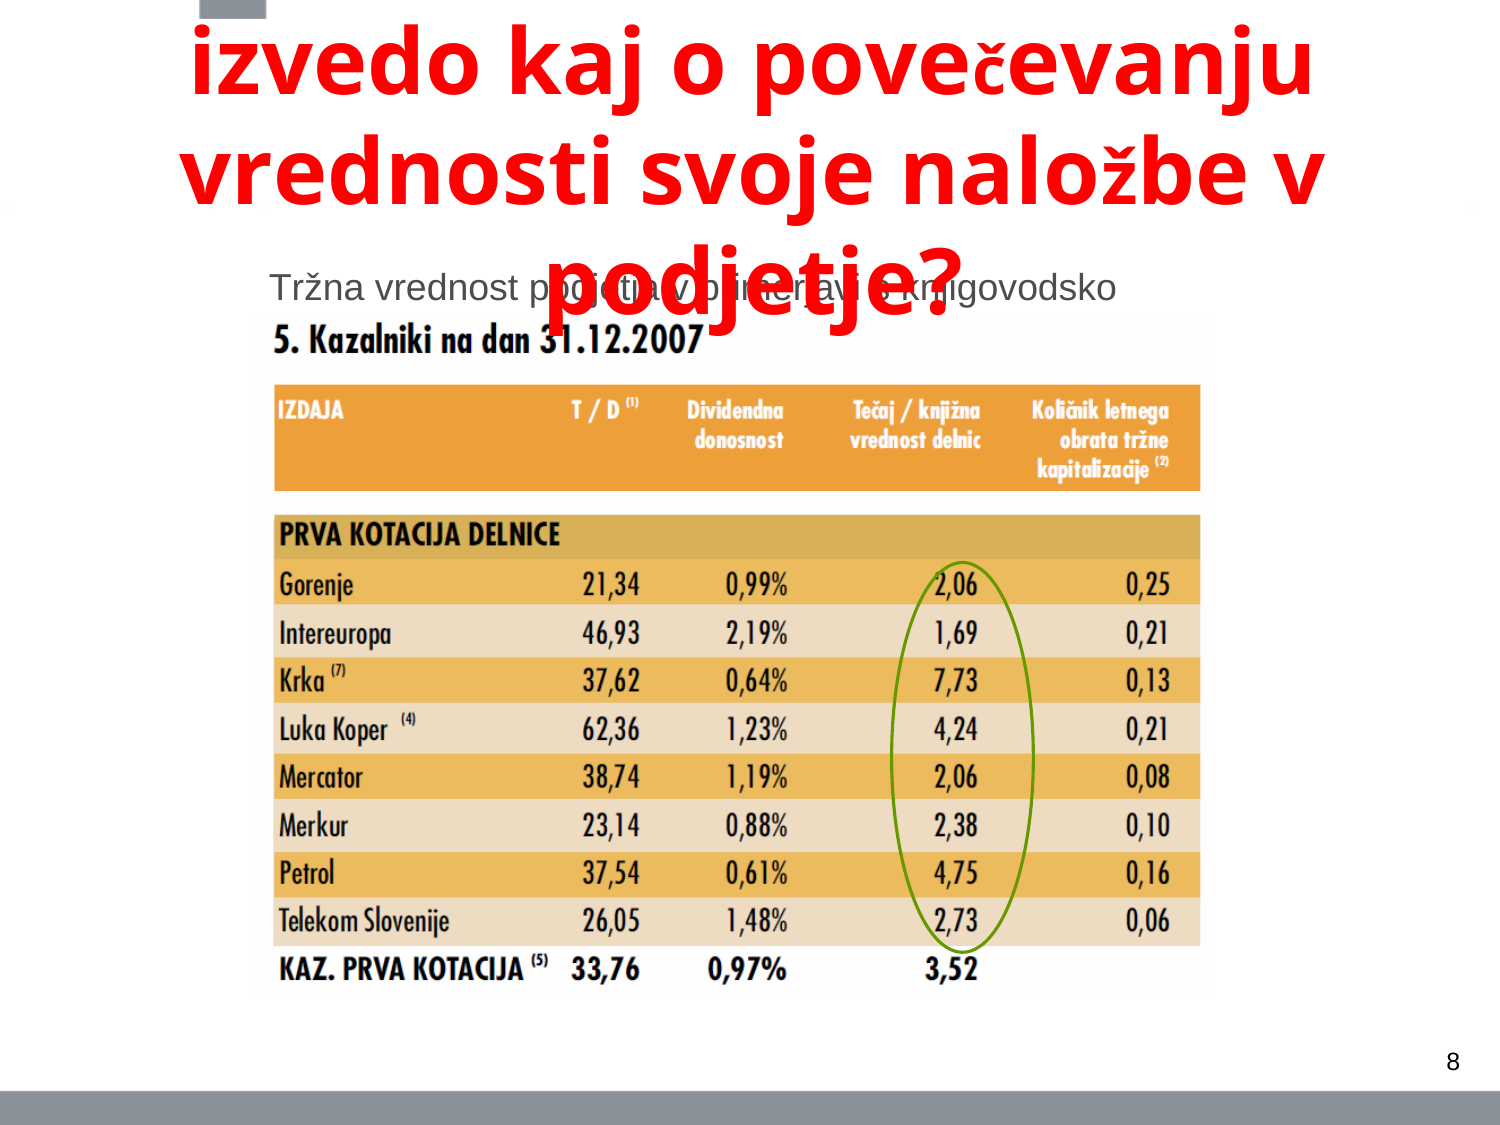

Ali lastniki iz bilanc lahko izvedo kaj o povečevanju vrednosti svoje naložbe v podjetje?
# Tržna vrednost podjetja v primerjavi s knjigovodsko